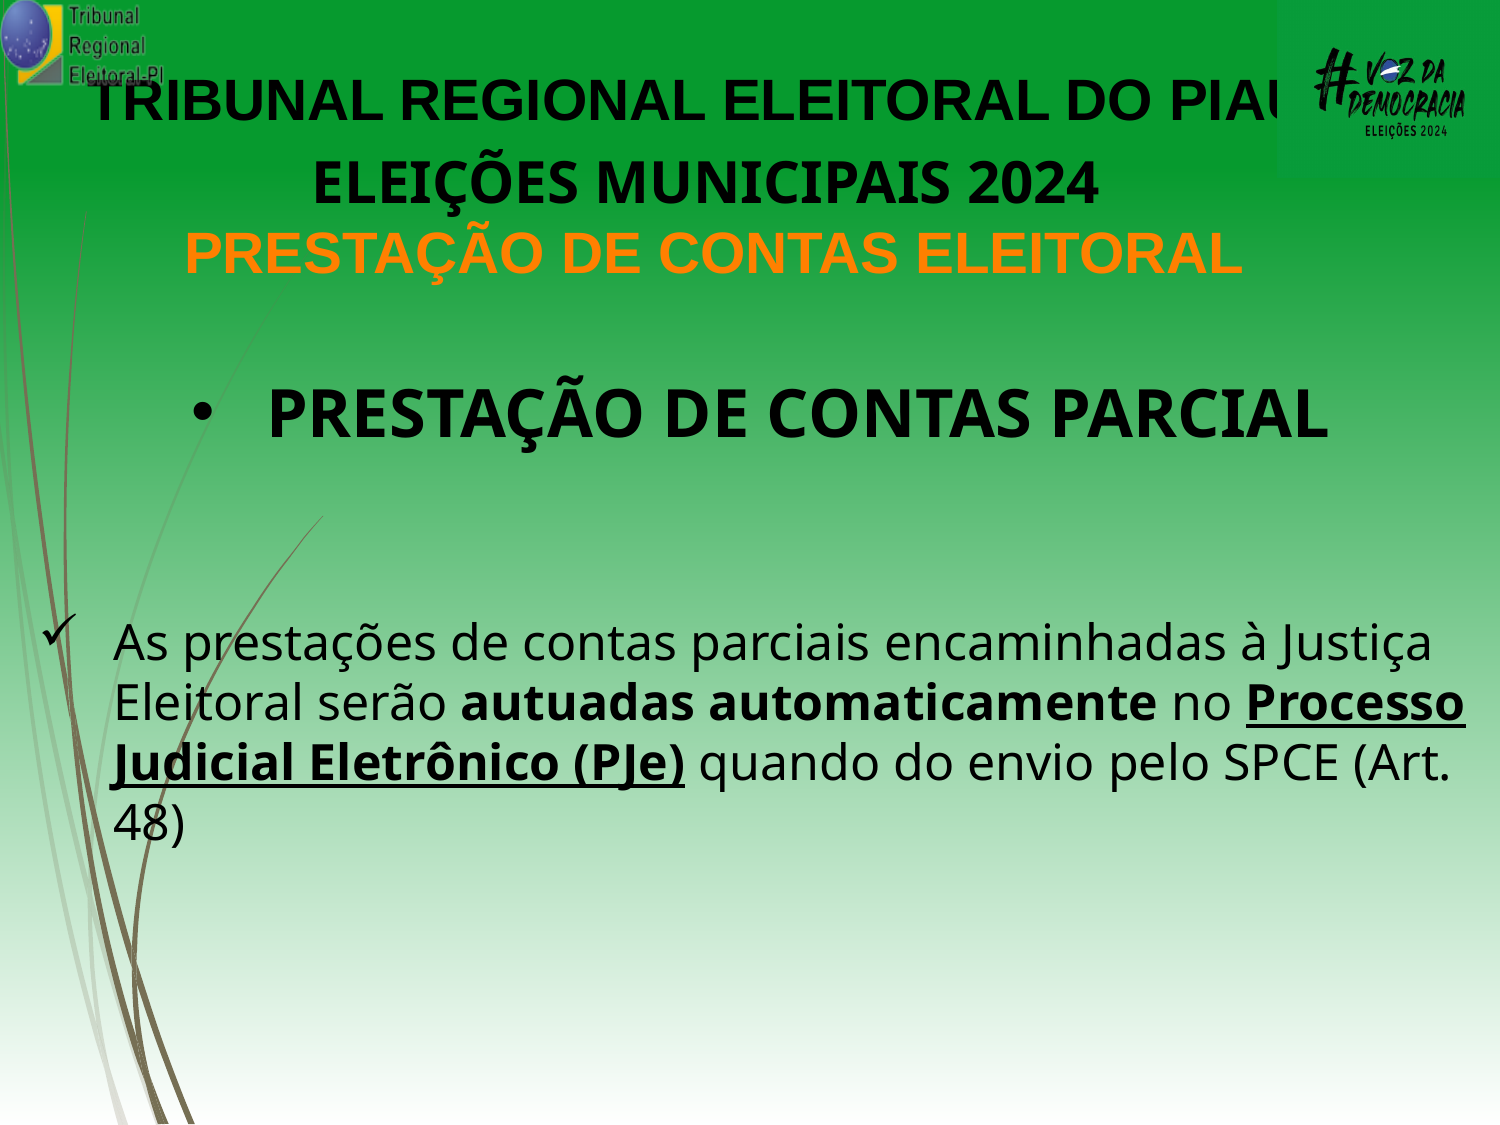

TRIBUNAL REGIONAL ELEITORAL DO PIAUÍ
ELEIÇÕES MUNICIPAIS 2024
 PRESTAÇÃO DE CONTAS ELEITORAL
PRESTAÇÃO DE CONTAS PARCIAL
As prestações de contas parciais encaminhadas à Justiça Eleitoral serão autuadas automaticamente no Processo Judicial Eletrônico (PJe) quando do envio pelo SPCE (Art. 48)